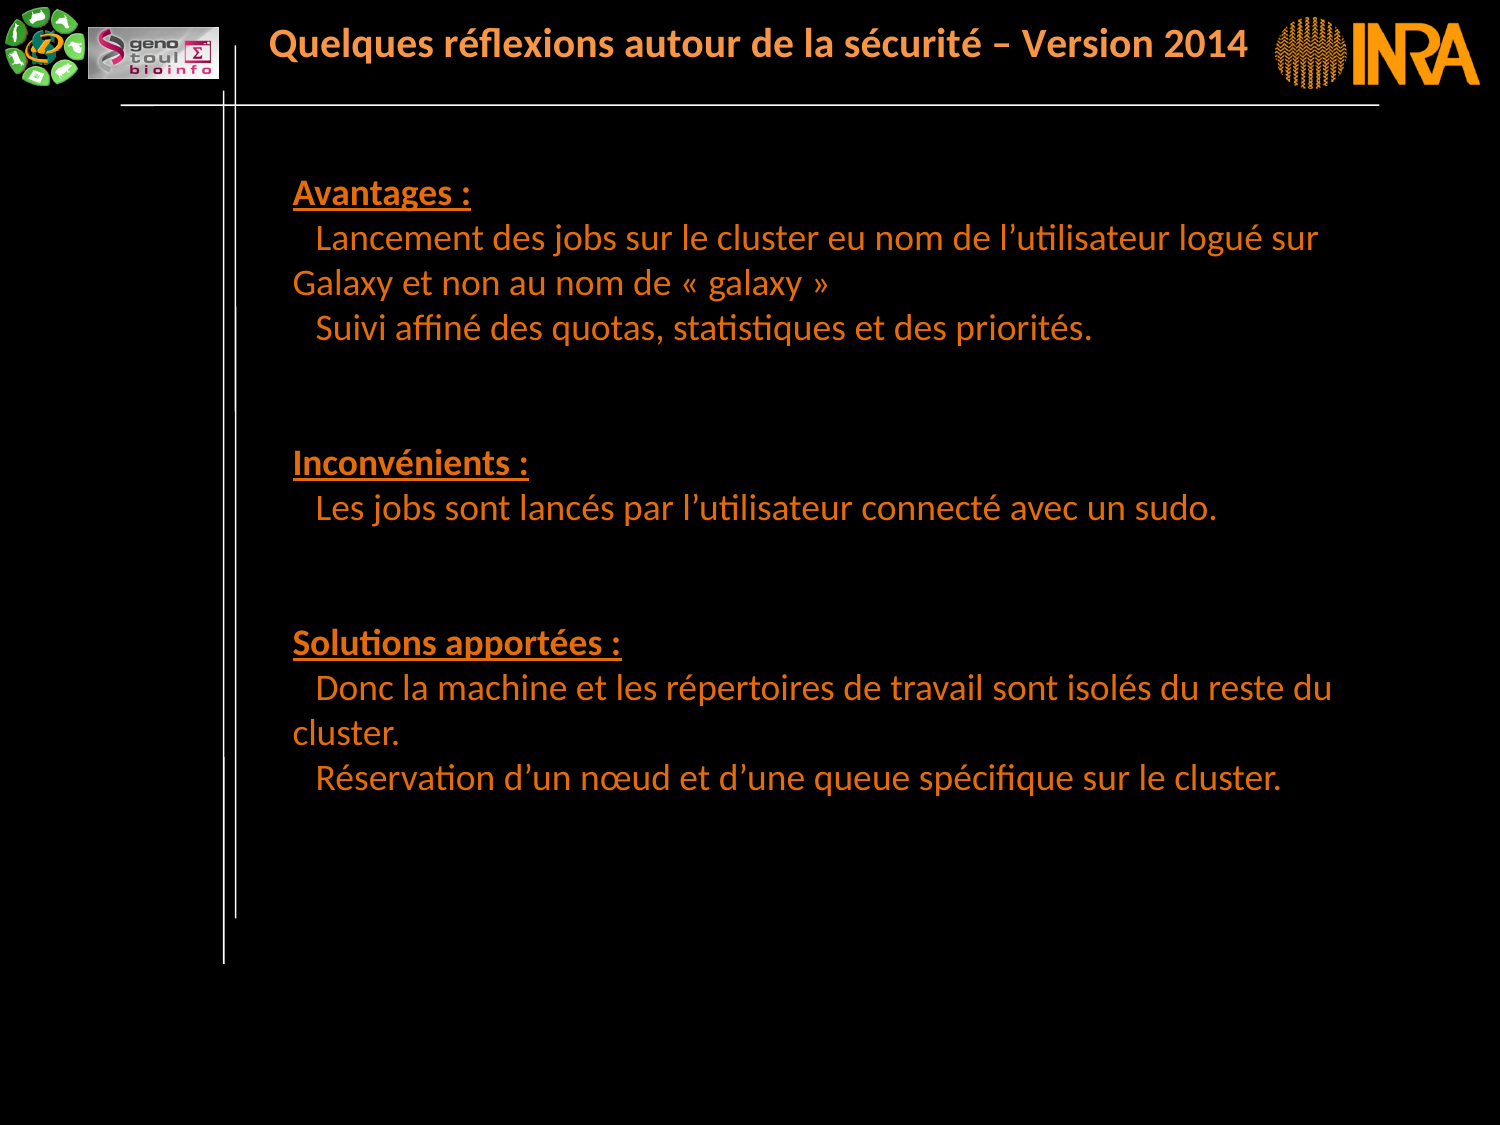

Quelques réflexions autour de la sécurité – Version 2014
Avantages :
Lancement des jobs sur le cluster eu nom de l’utilisateur logué sur Galaxy et non au nom de « galaxy »
Suivi affiné des quotas, statistiques et des priorités.
Inconvénients :
Les jobs sont lancés par l’utilisateur connecté avec un sudo.
Solutions apportées :
Donc la machine et les répertoires de travail sont isolés du reste du cluster.
Réservation d’un nœud et d’une queue spécifique sur le cluster.